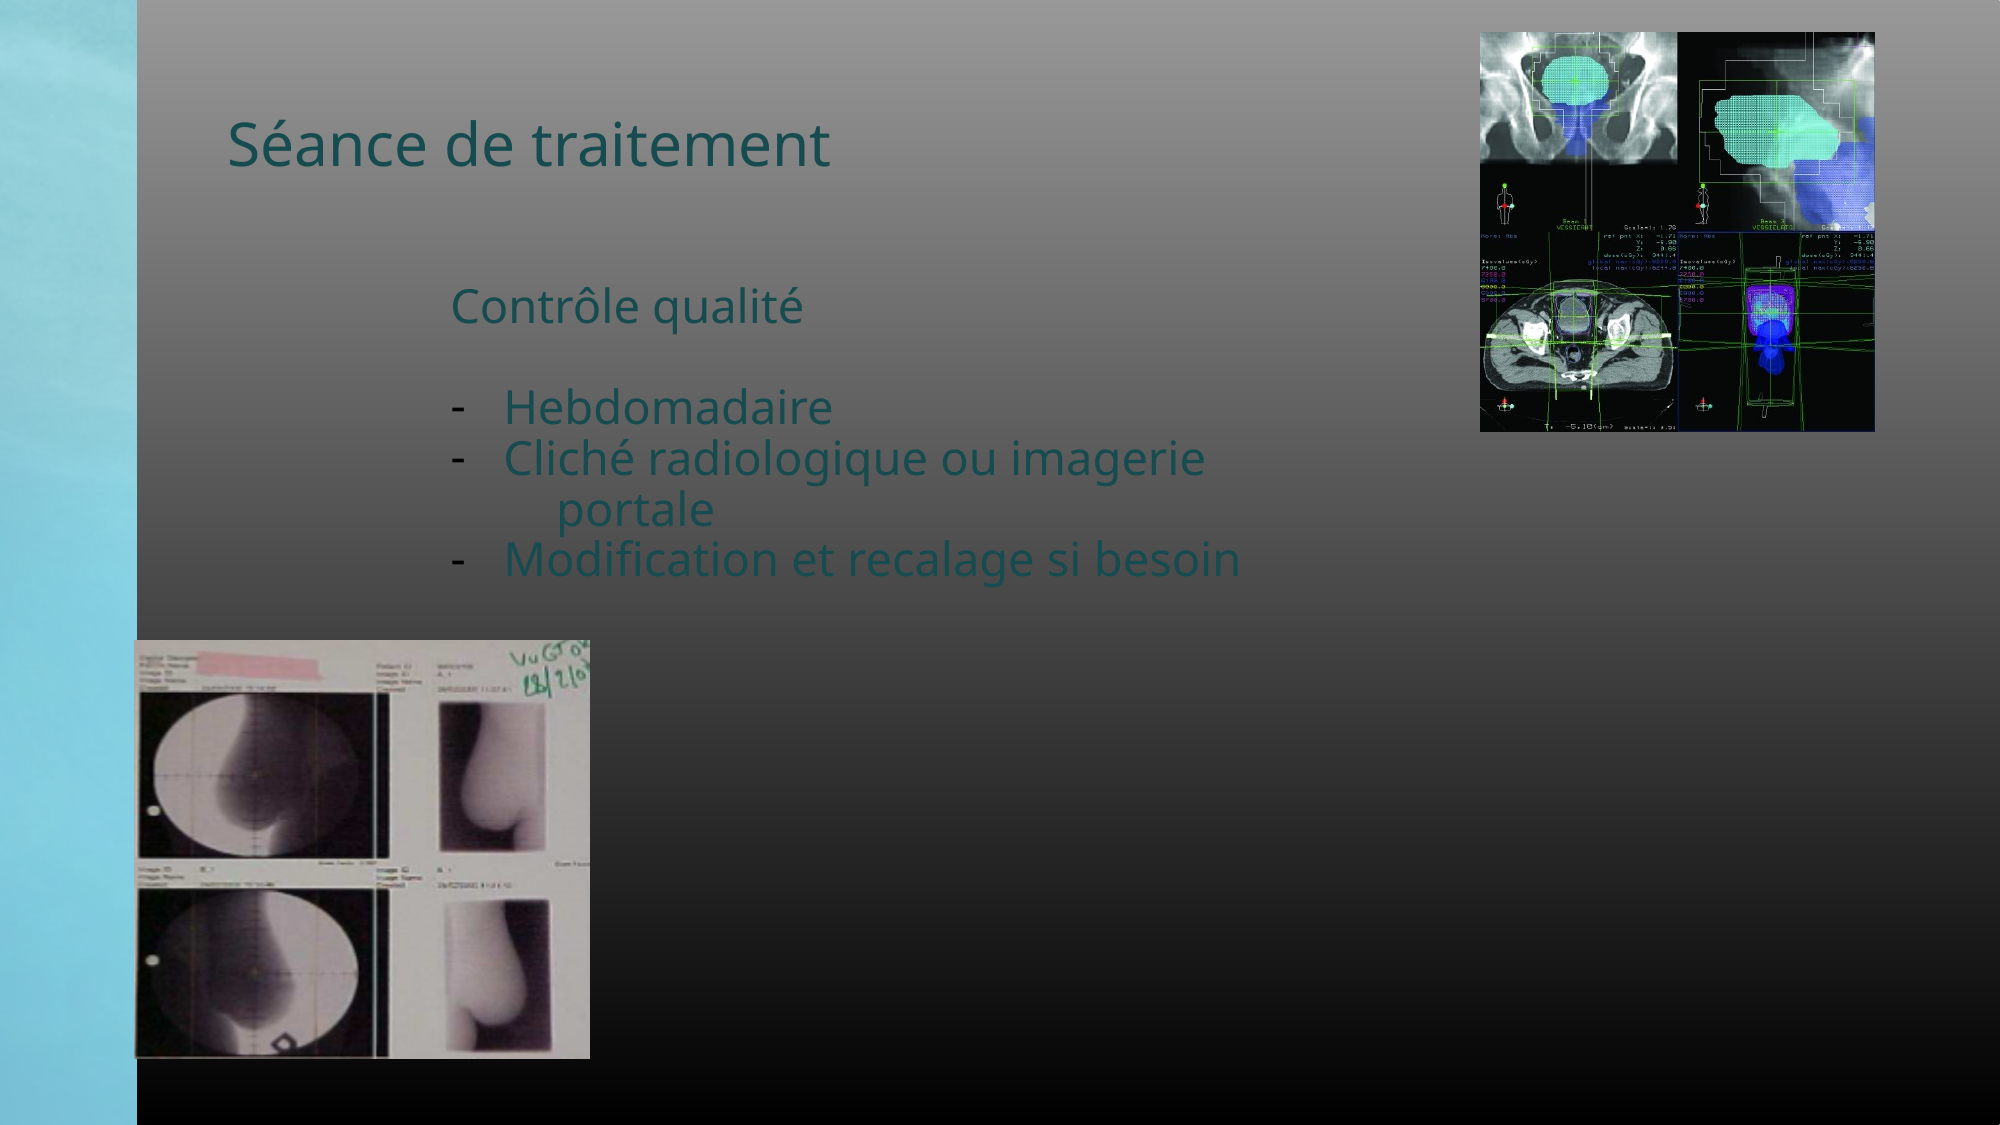

# Séance de traitement
Contrôle qualité
Hebdomadaire
Cliché radiologique ou imagerie portale
Modification et recalage si besoin